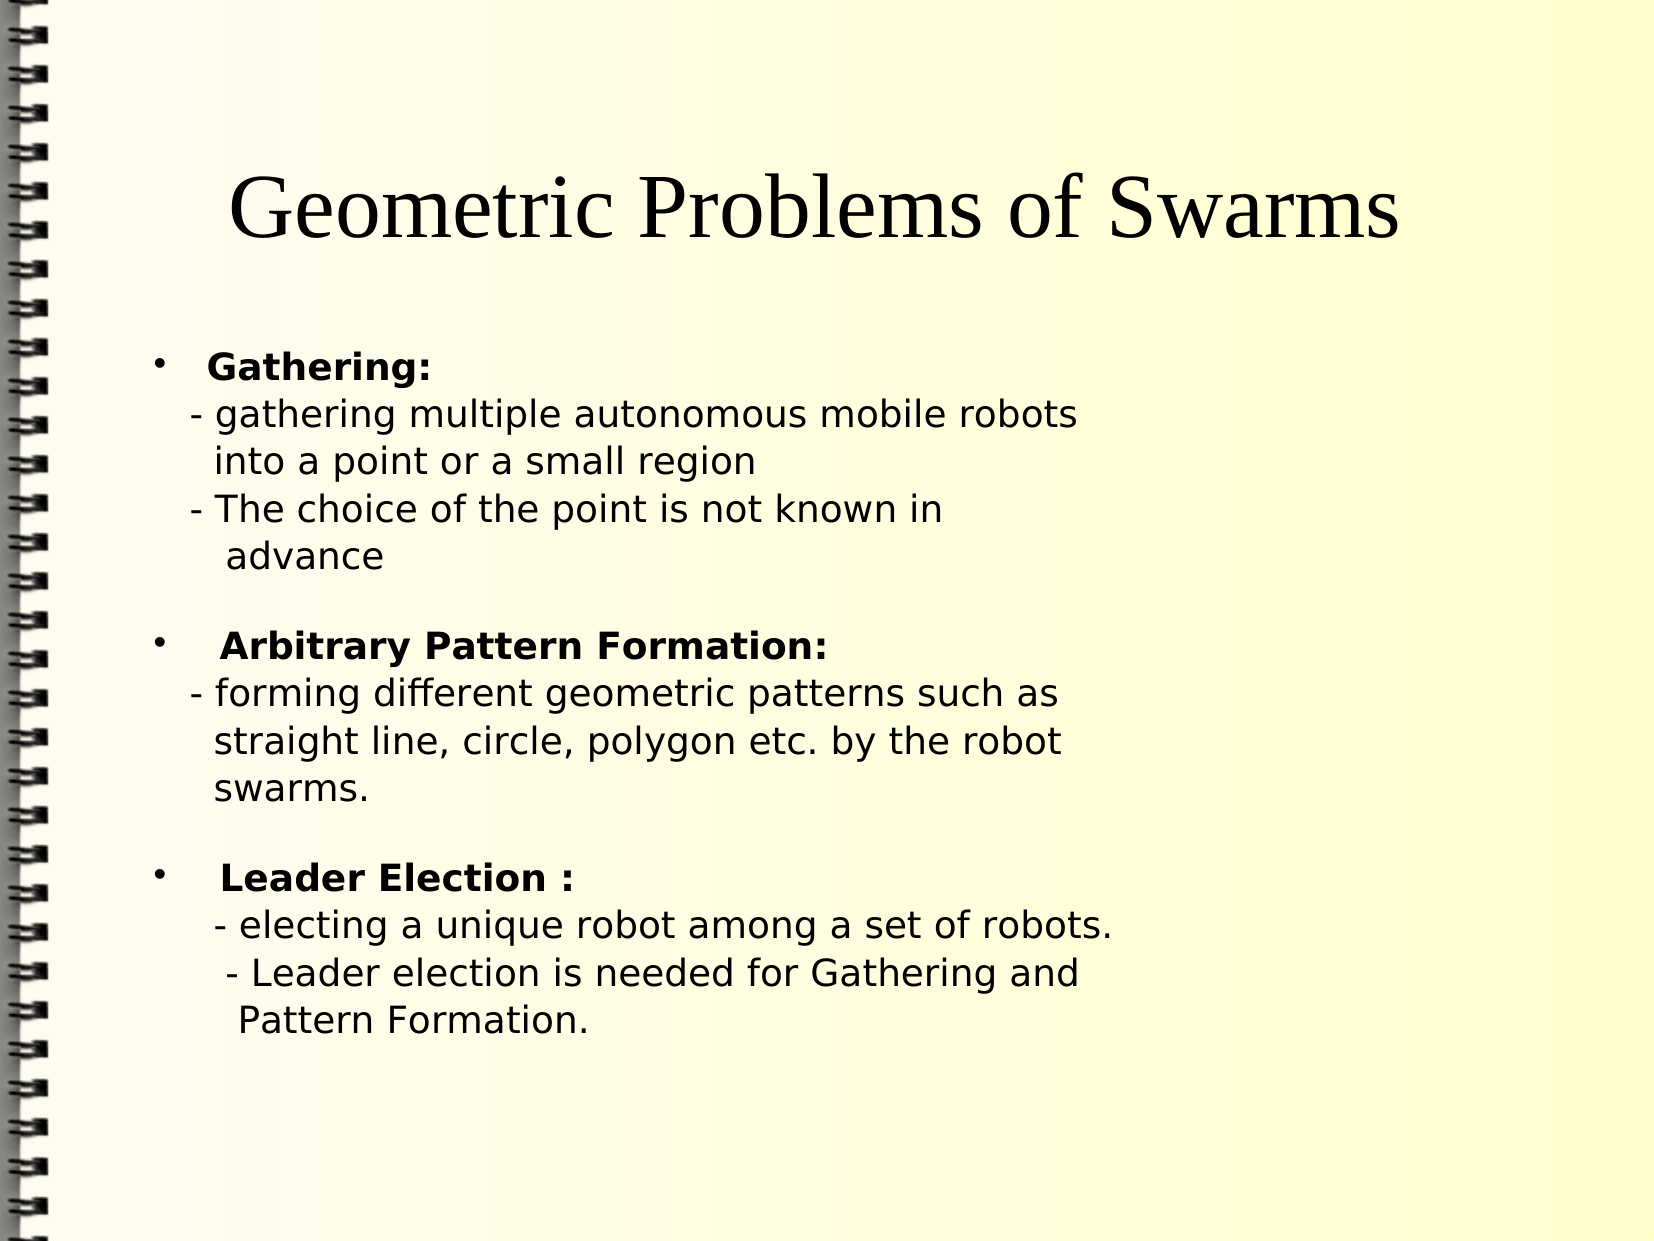

# Geometric Problems of Swarms
Gathering:
 - gathering multiple autonomous mobile robots
 into a point or a small region
 - The choice of the point is not known in
 advance
 Arbitrary Pattern Formation:
 - forming different geometric patterns such as
 straight line, circle, polygon etc. by the robot
 swarms.
 Leader Election :
 - electing a unique robot among a set of robots.
 - Leader election is needed for Gathering and
 Pattern Formation.